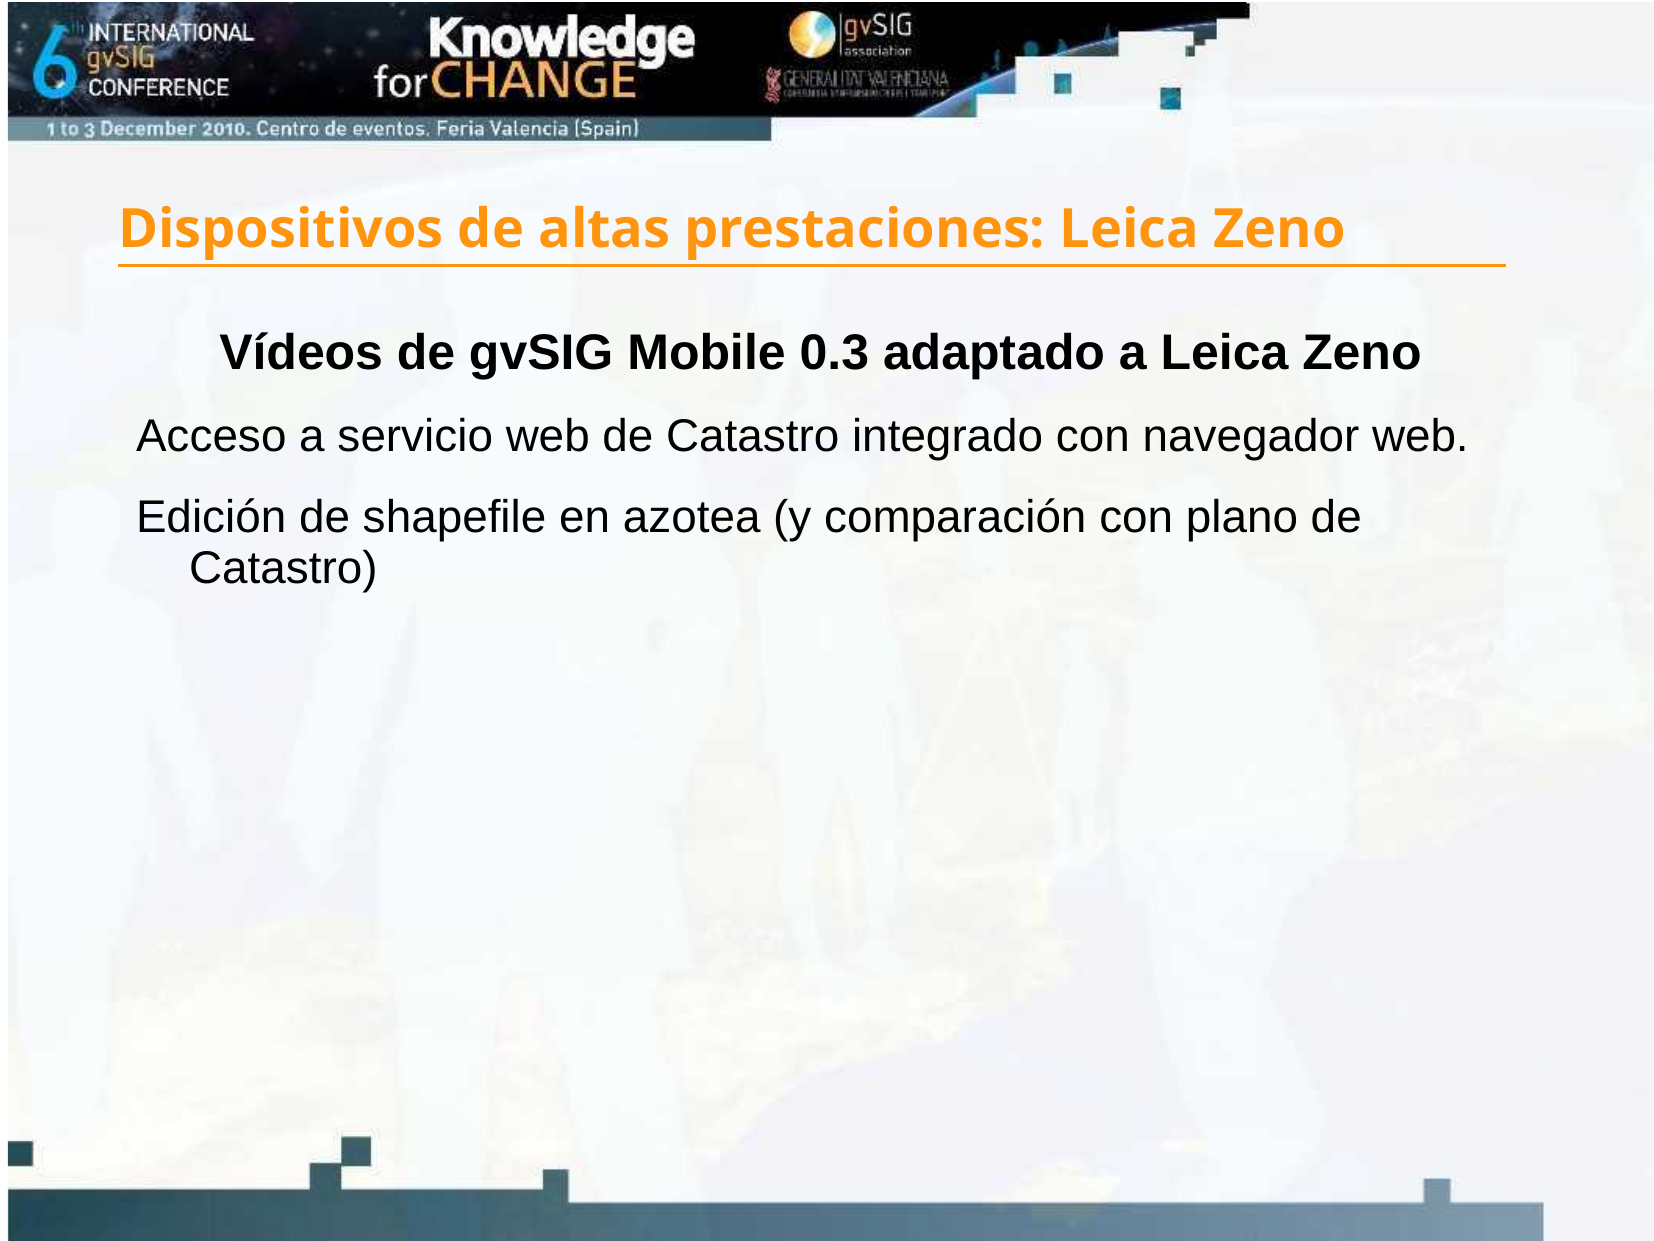

# Dispositivos de altas prestaciones: Leica Zeno
Vídeos de gvSIG Mobile 0.3 adaptado a Leica Zeno
Acceso a servicio web de Catastro integrado con navegador web.
Edición de shapefile en azotea (y comparación con plano de Catastro)